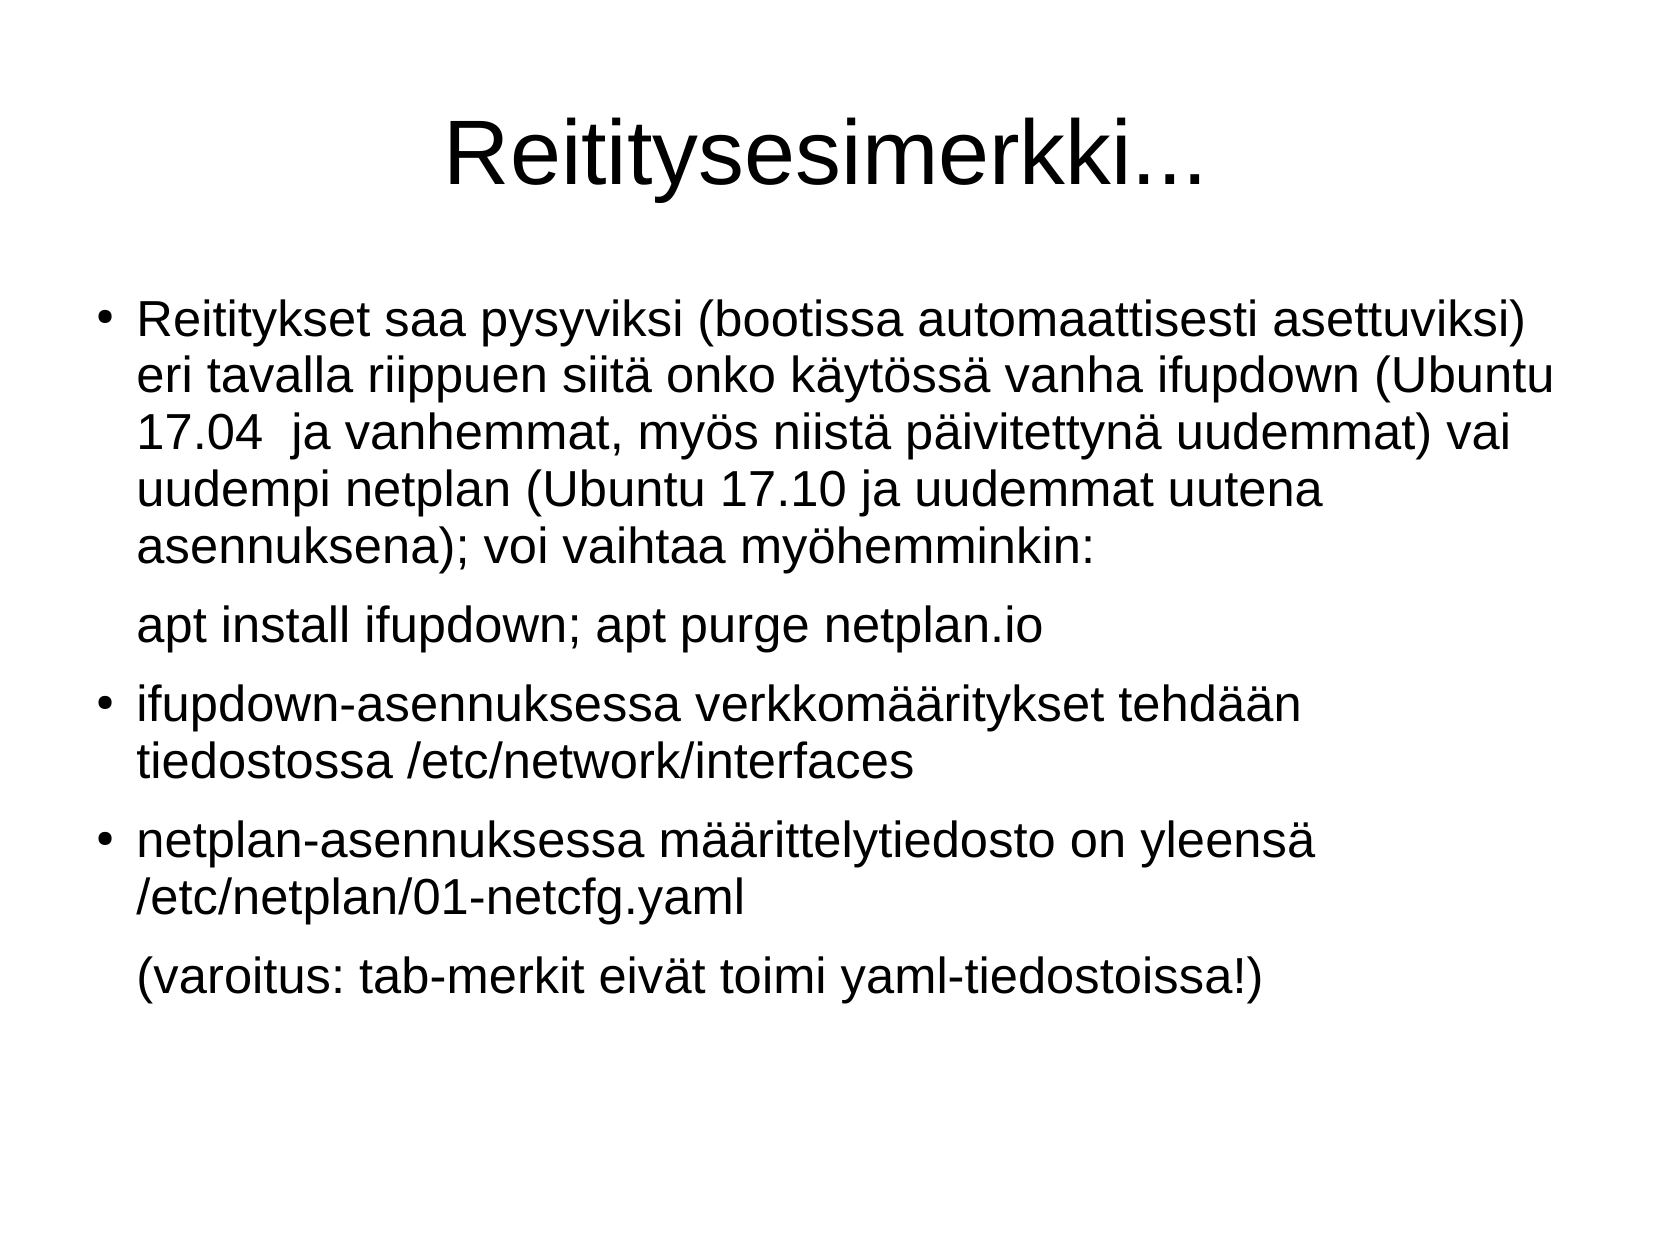

# Reititysesimerkki...
Reititykset saa pysyviksi (bootissa automaattisesti asettuviksi) eri tavalla riippuen siitä onko käytössä vanha ifupdown (Ubuntu 17.04 ja vanhemmat, myös niistä päivitettynä uudemmat) vai uudempi netplan (Ubuntu 17.10 ja uudemmat uutena asennuksena); voi vaihtaa myöhemminkin:
apt install ifupdown; apt purge netplan.io
ifupdown-asennuksessa verkkomääritykset tehdään tiedostossa /etc/network/interfaces
netplan-asennuksessa määrittelytiedosto on yleensä /etc/netplan/01-netcfg.yaml
(varoitus: tab-merkit eivät toimi yaml-tiedostoissa!)